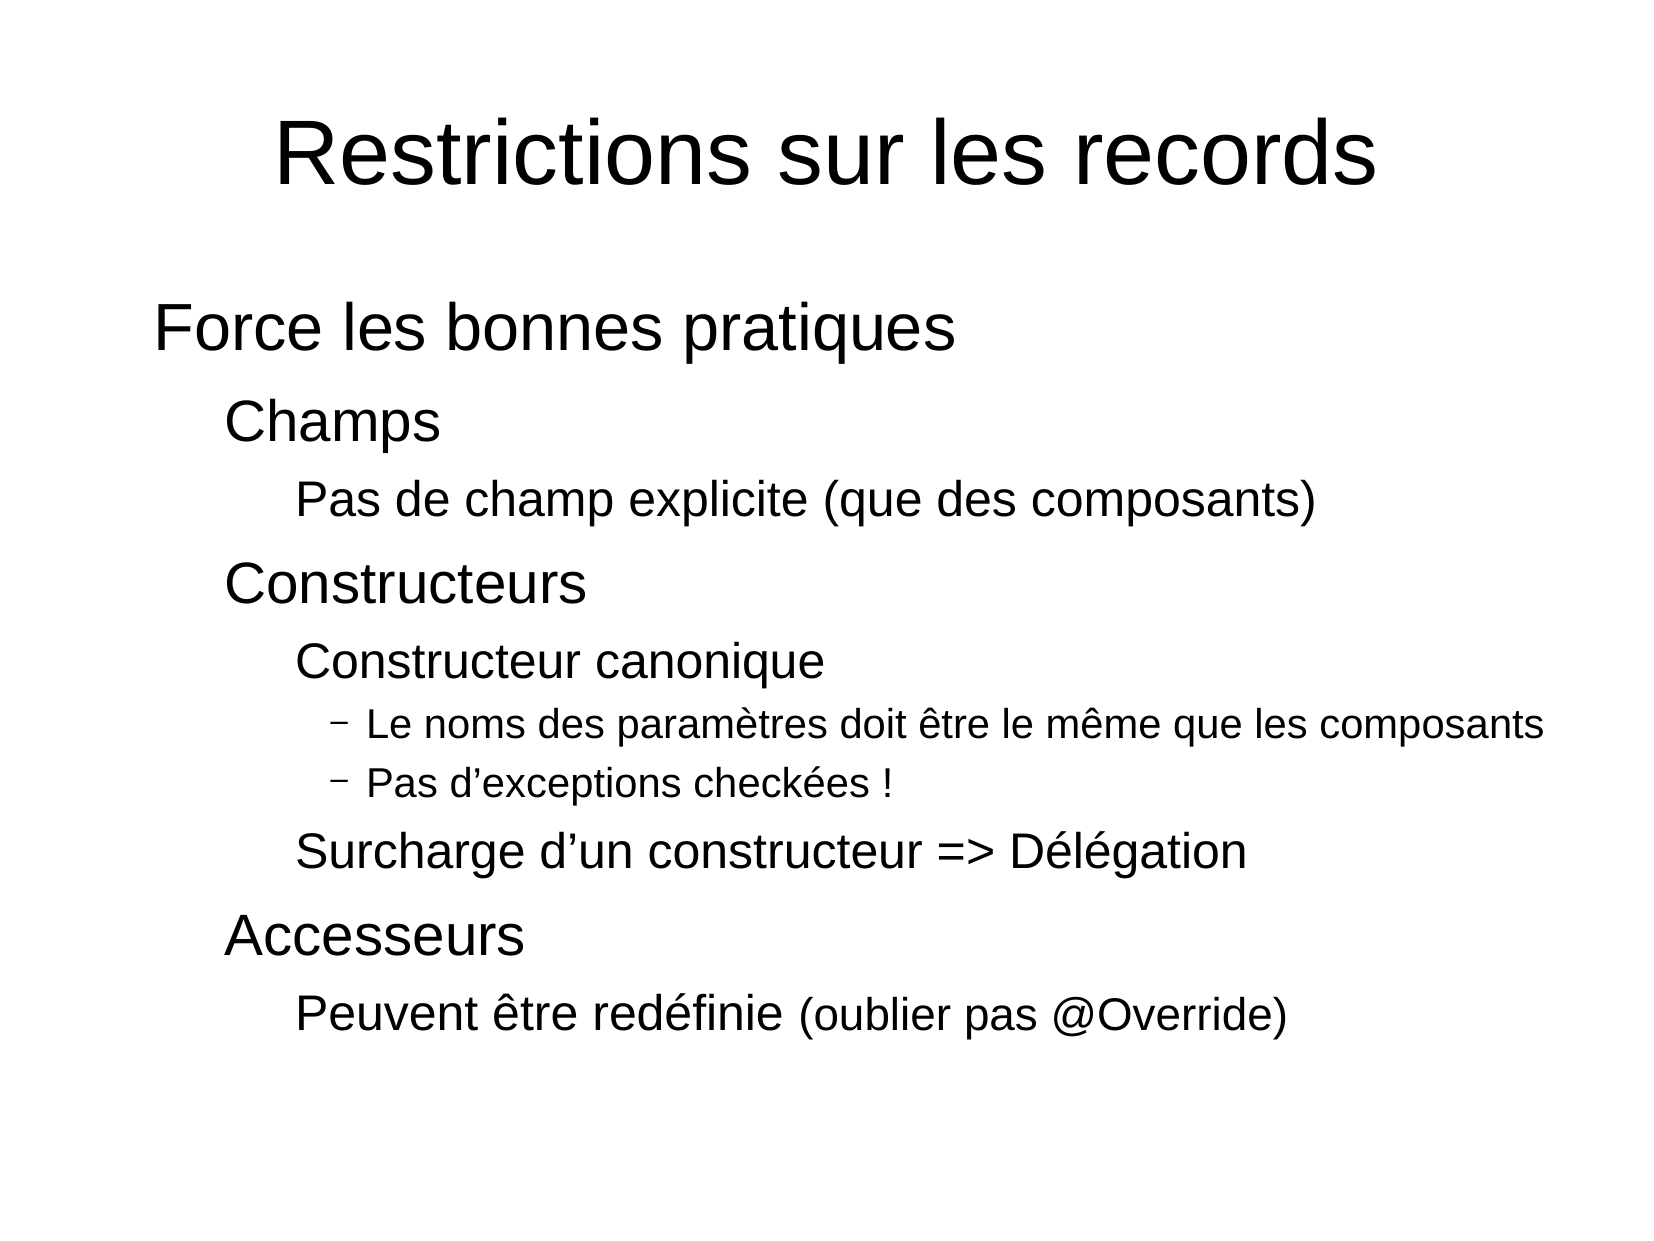

# Restrictions sur les records
Force les bonnes pratiques
Champs
Pas de champ explicite (que des composants)
Constructeurs
Constructeur canonique
Le noms des paramètres doit être le même que les composants
Pas d’exceptions checkées !
Surcharge d’un constructeur => Délégation
Accesseurs
Peuvent être redéfinie (oublier pas @Override)